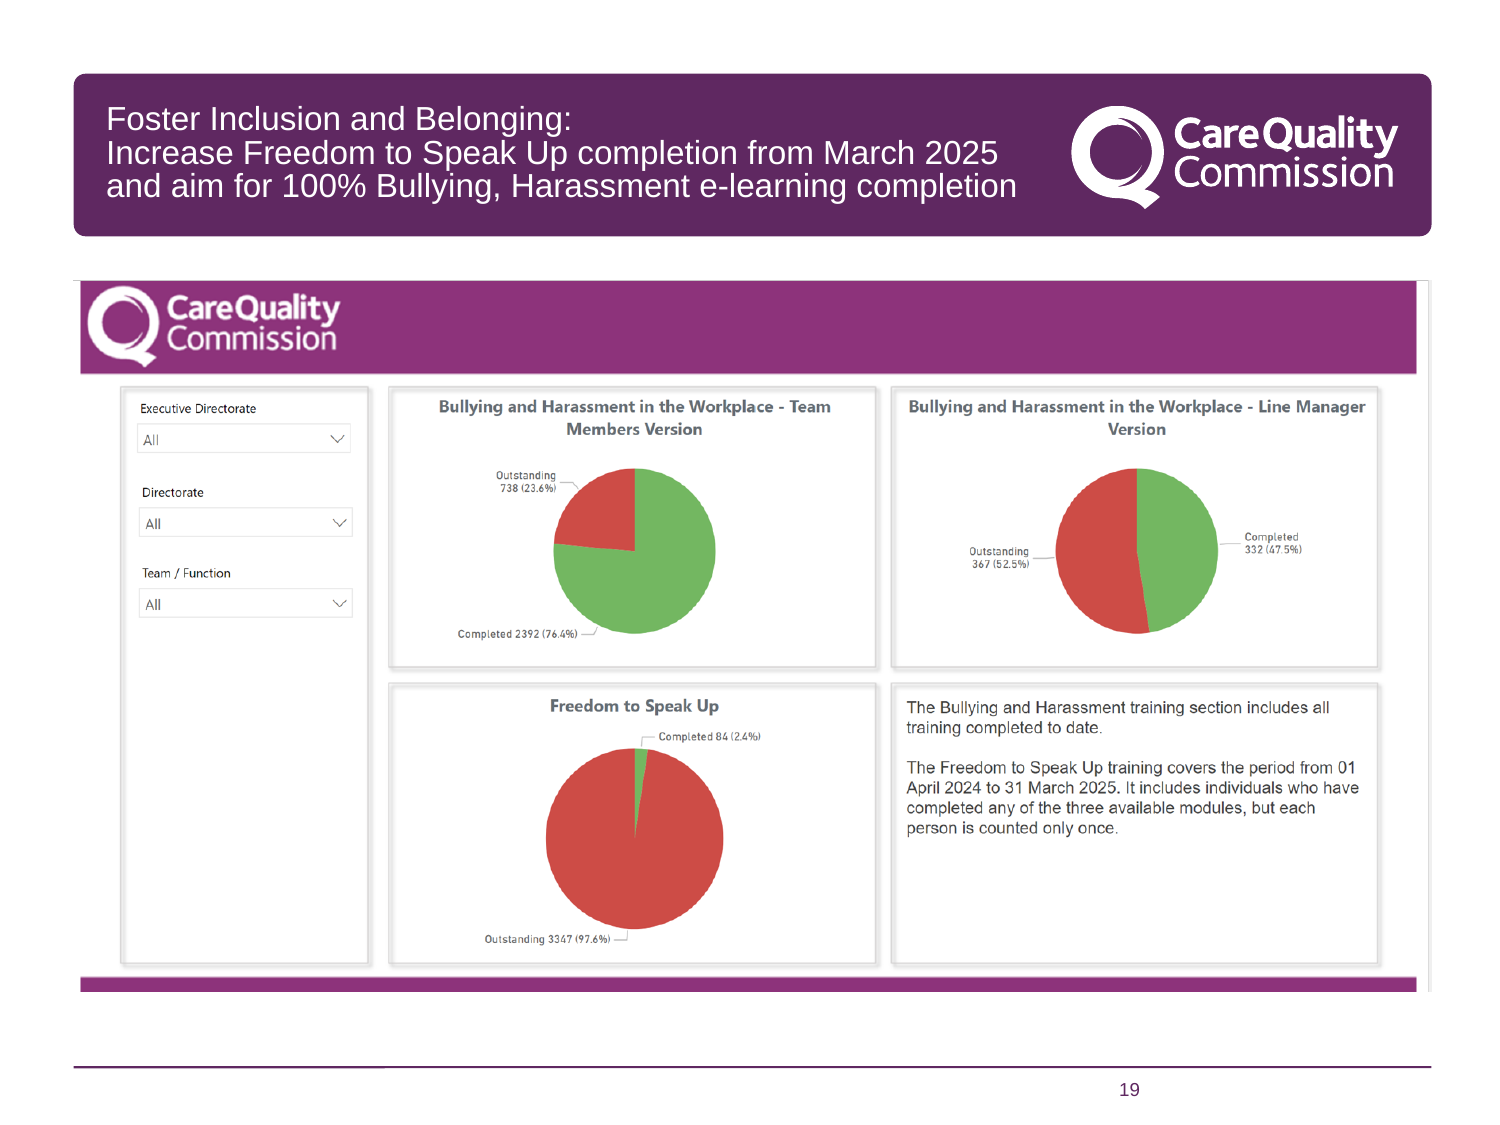

# Foster Inclusion and Belonging: Increase Freedom to Speak Up completion from March 2025 and aim for 100% Bullying, Harassment e-learning completion